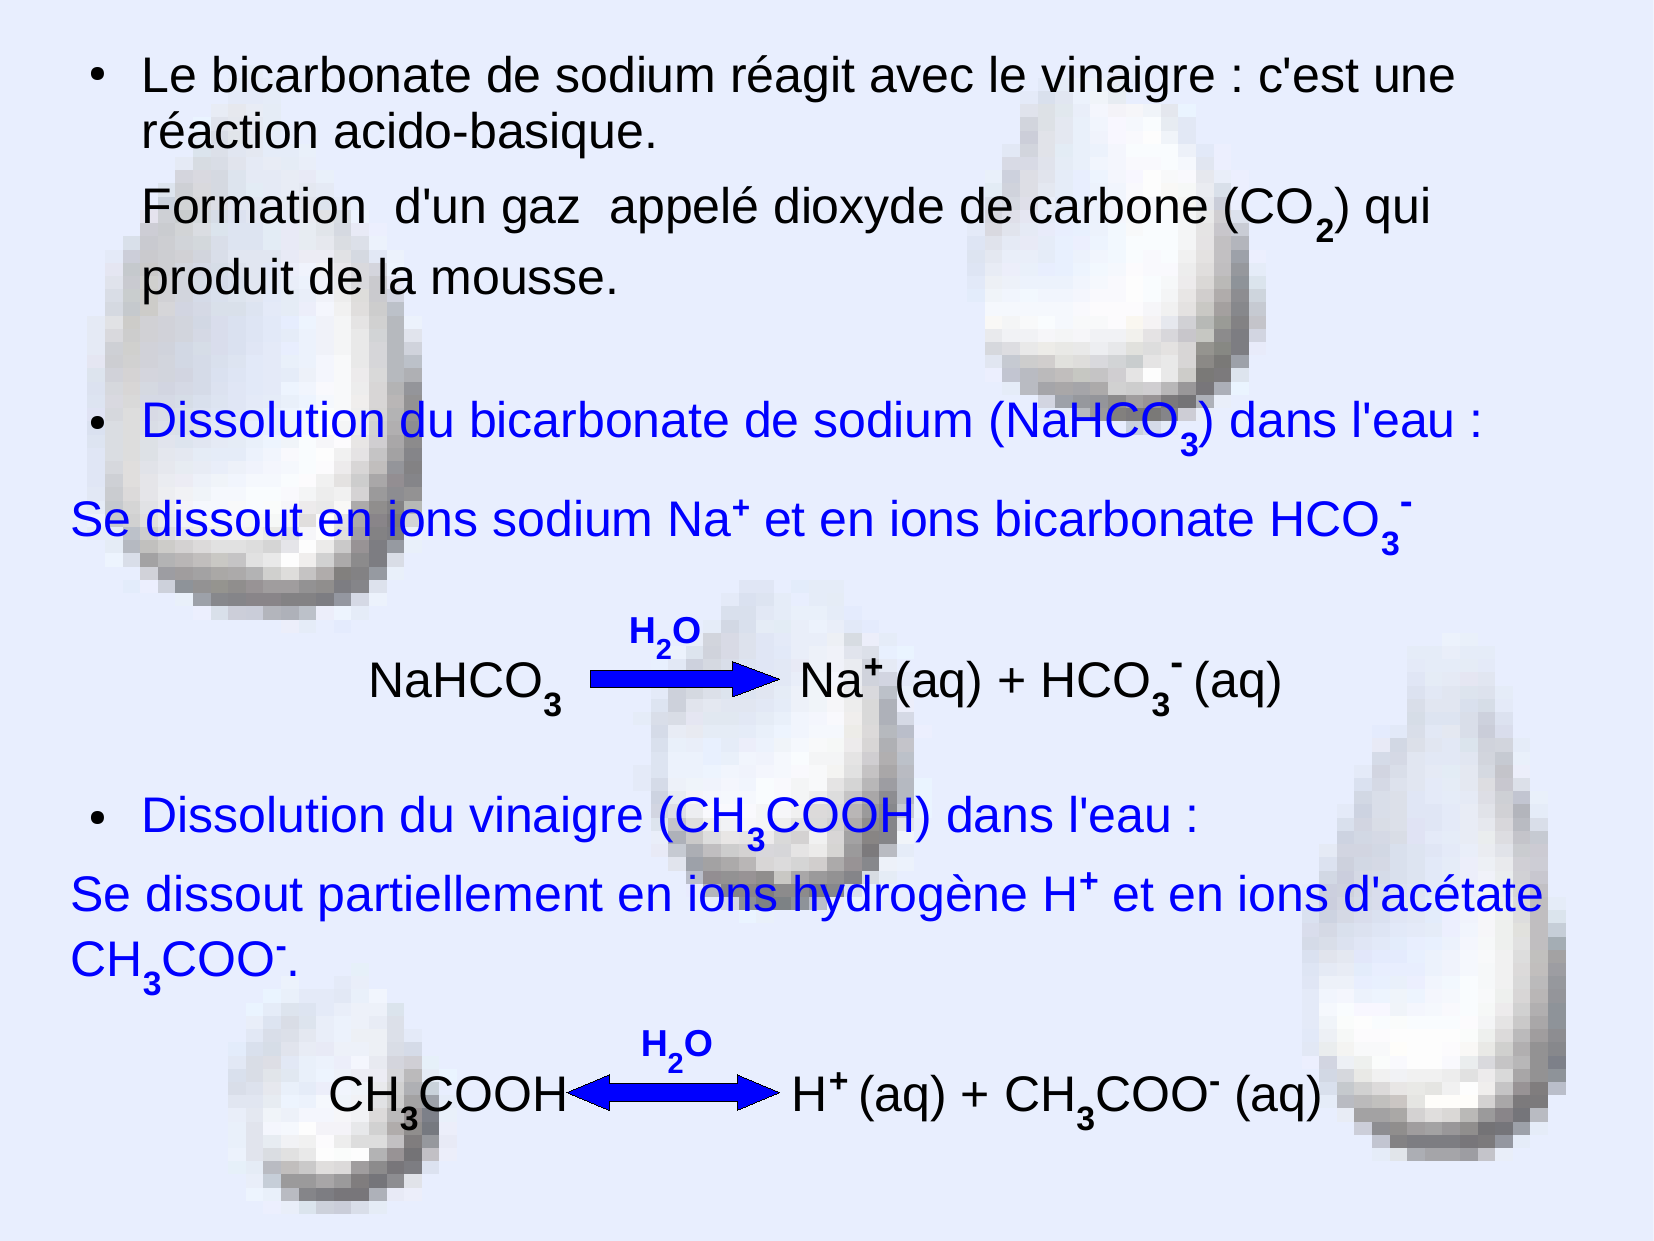

# Le bicarbonate de sodium réagit avec le vinaigre : c'est une réaction acido-basique.
Formation d'un gaz appelé dioxyde de carbone (CO2) qui produit de la mousse.
Dissolution du bicarbonate de sodium (NaHCO3) dans l'eau :
Se dissout en ions sodium Na+ et en ions bicarbonate HCO3-
NaHCO3 Na+ (aq) + HCO3- (aq)
Dissolution du vinaigre (CH3COOH) dans l'eau :
Se dissout partiellement en ions hydrogène H+ et en ions d'acétate CH3COO-.
CH3COOH H+ (aq) + CH3COO- (aq)
H2O
H2O